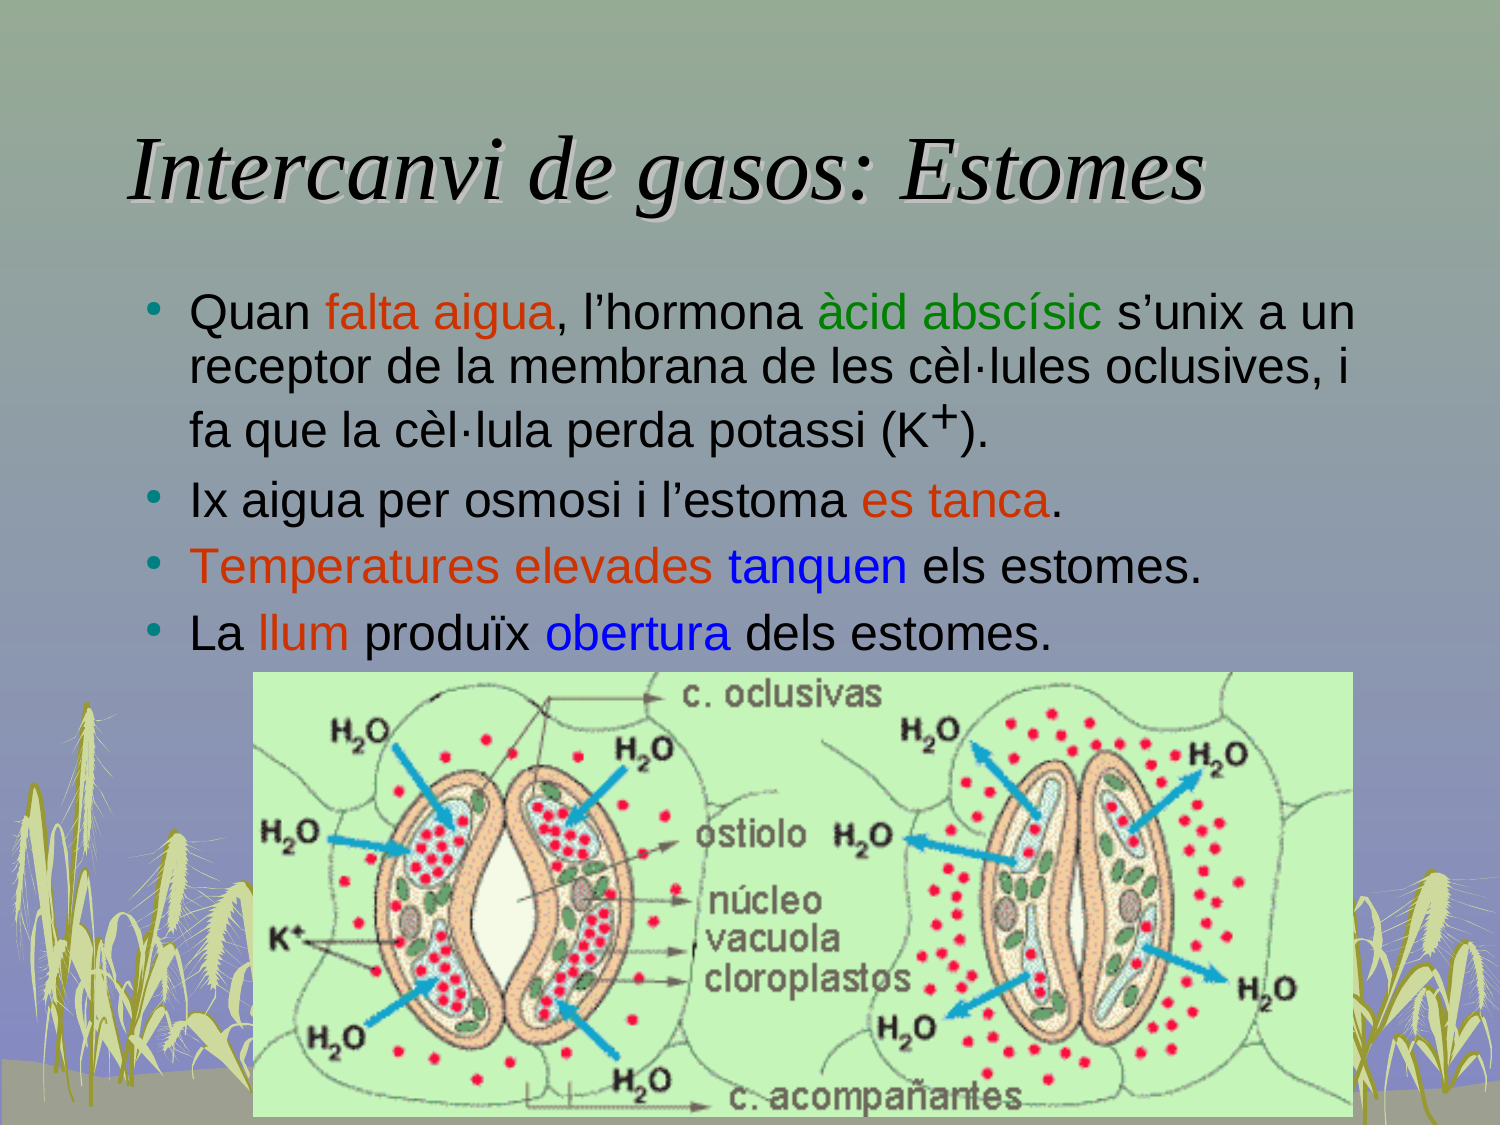

# Intercanvi de gasos: Estomes
Quan falta aigua, l’hormona àcid abscísic s’unix a un receptor de la membrana de les cèl·lules oclusives, i fa que la cèl·lula perda potassi (K+).
Ix aigua per osmosi i l’estoma es tanca.
Temperatures elevades tanquen els estomes.
La llum produïx obertura dels estomes.